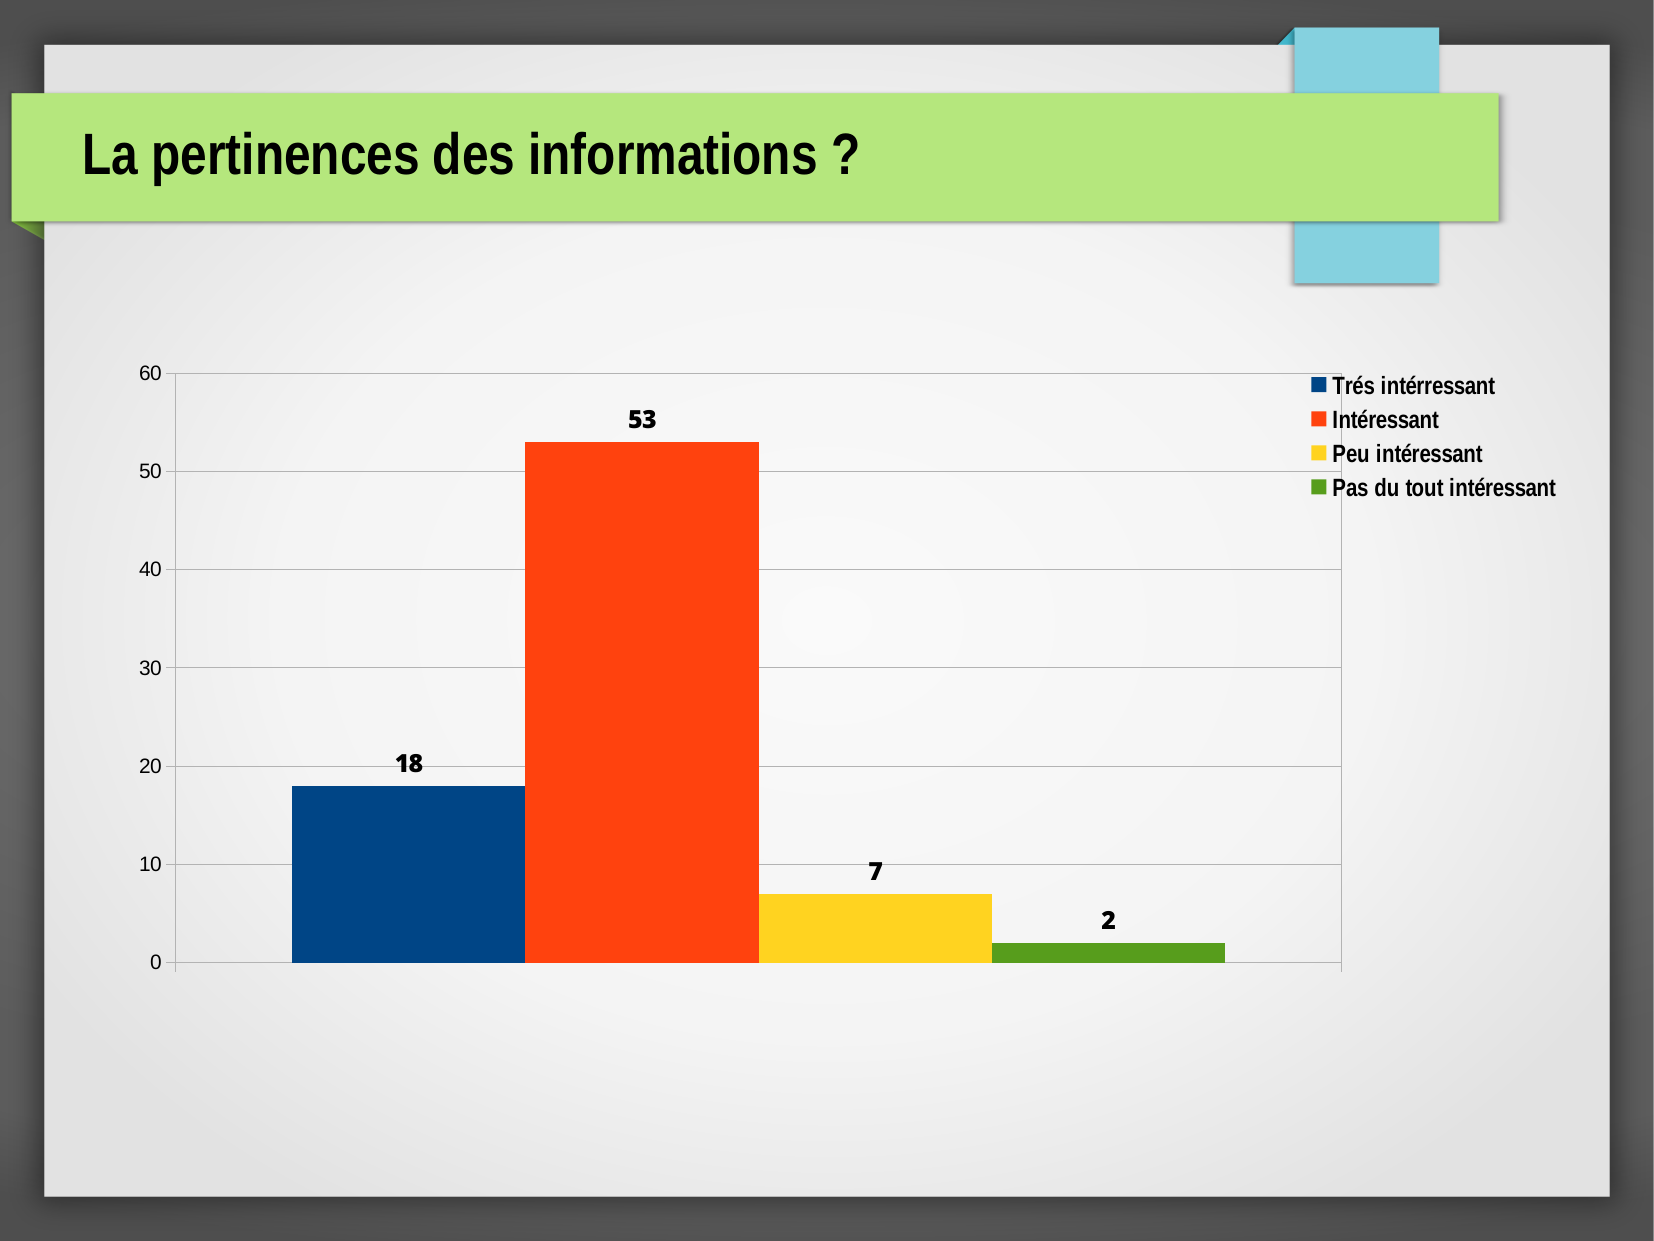

# La pertinences des informations ?
### Chart
| Category | Trés intérressant | Intéressant | Peu intéressant | Pas du tout intéressant |
|---|---|---|---|---|
| None | 18.0 | 53.0 | 7.0 | 2.0 |